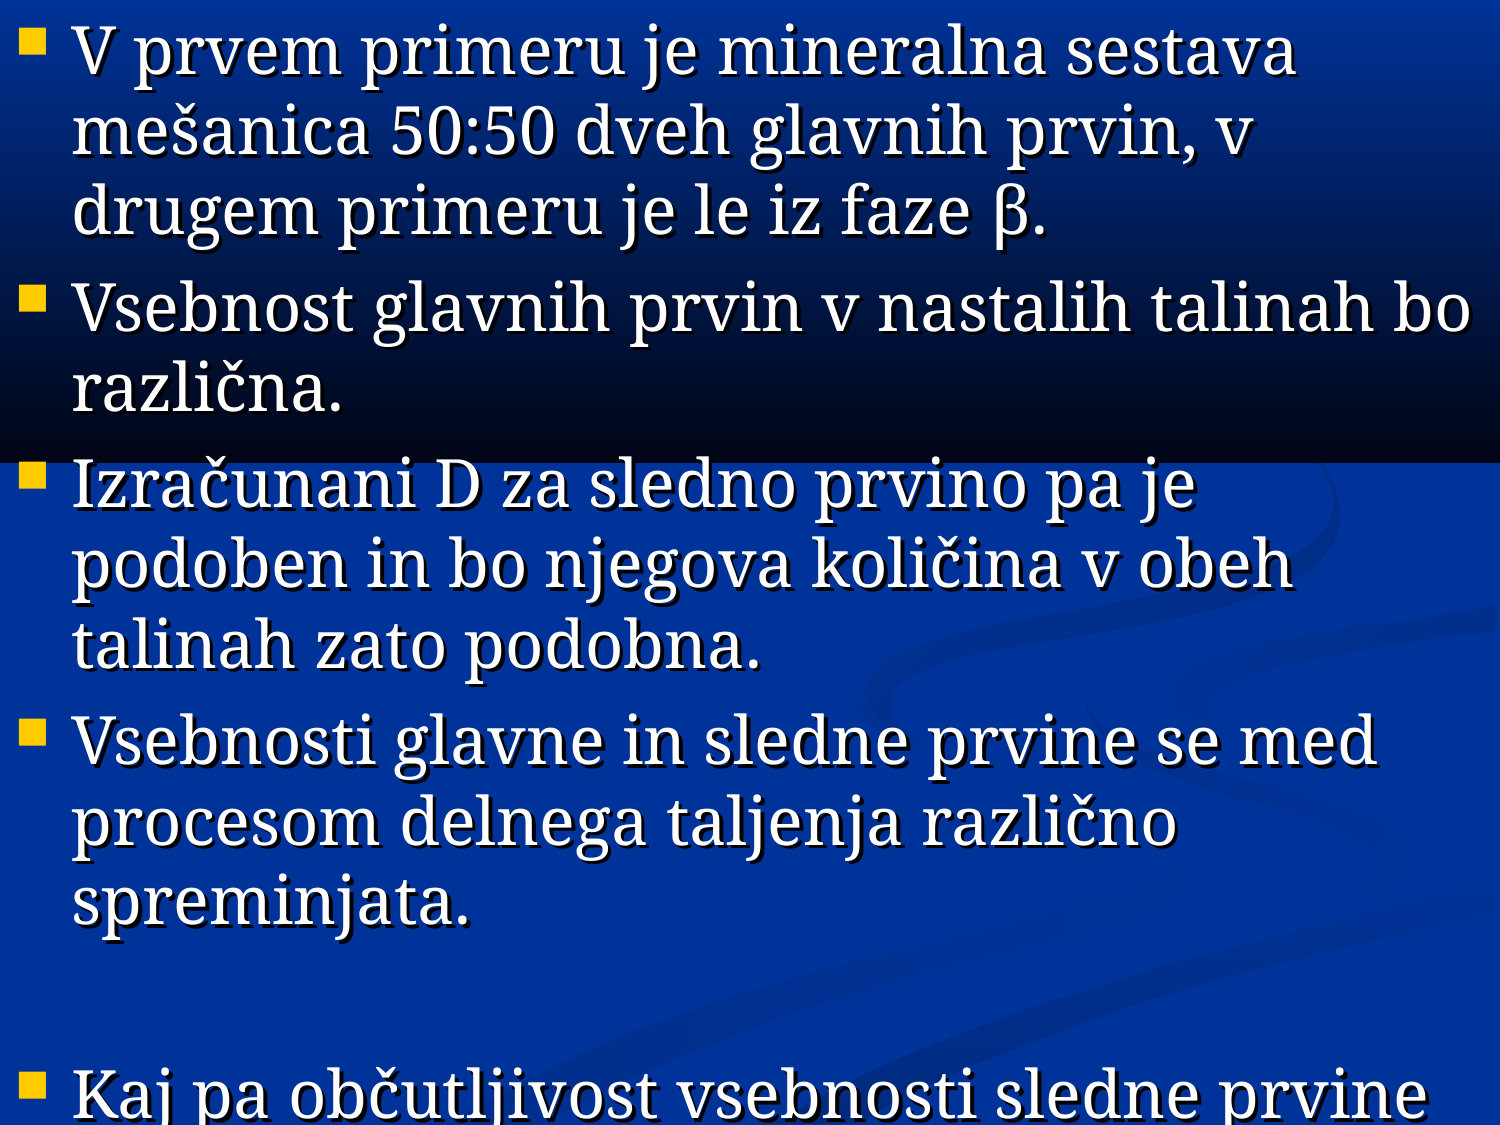

# V prvem primeru je mineralna sestava mešanica 50:50 dveh glavnih prvin, v drugem primeru je le iz faze β.
Vsebnost glavnih prvin v nastalih talinah bo različna.
Izračunani D za sledno prvino pa je podoben in bo njegova količina v obeh talinah zato podobna.
Vsebnosti glavne in sledne prvine se med procesom delnega taljenja različno spreminjata.
Kaj pa občutljivost vsebnosti sledne prvine na majhno količino rezidualne (preostale) faze, ki raje vključuje sledno prvino (ta je v njej kompatibilna)?